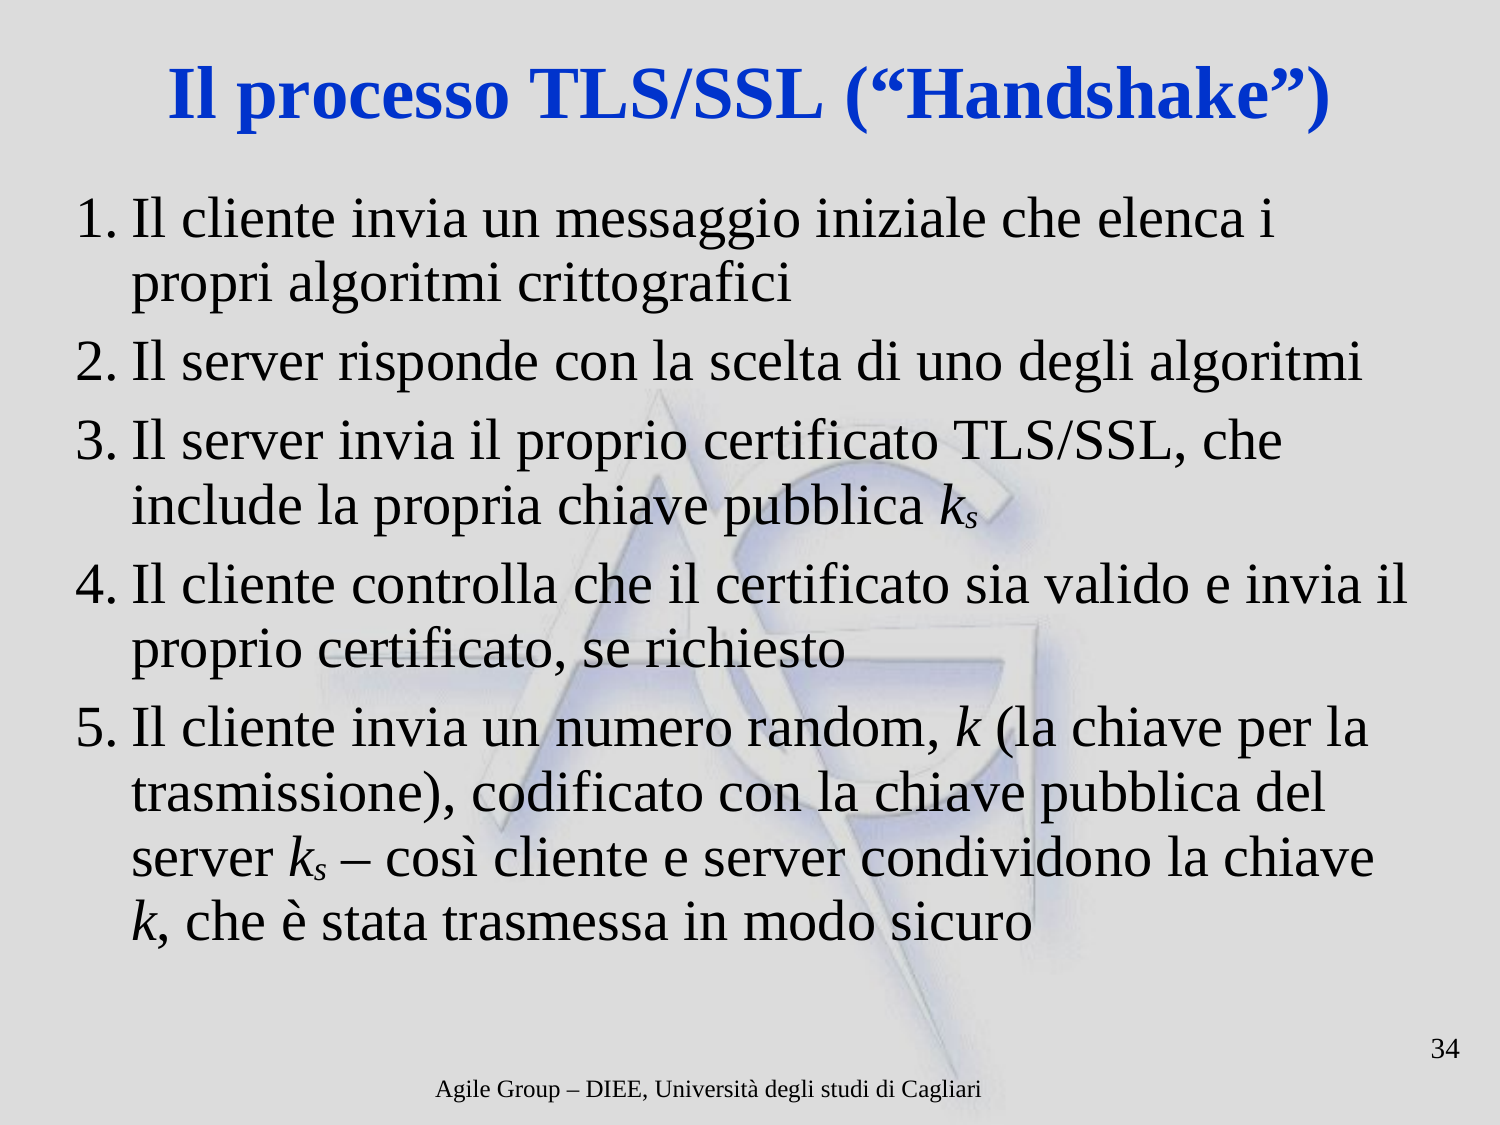

# Il processo TLS/SSL (“Handshake”)
Il cliente invia un messaggio iniziale che elenca i propri algoritmi crittografici
Il server risponde con la scelta di uno degli algoritmi
Il server invia il proprio certificato TLS/SSL, che include la propria chiave pubblica ks
Il cliente controlla che il certificato sia valido e invia il proprio certificato, se richiesto
Il cliente invia un numero random, k (la chiave per la trasmissione), codificato con la chiave pubblica del server ks – così cliente e server condividono la chiave k, che è stata trasmessa in modo sicuro
34